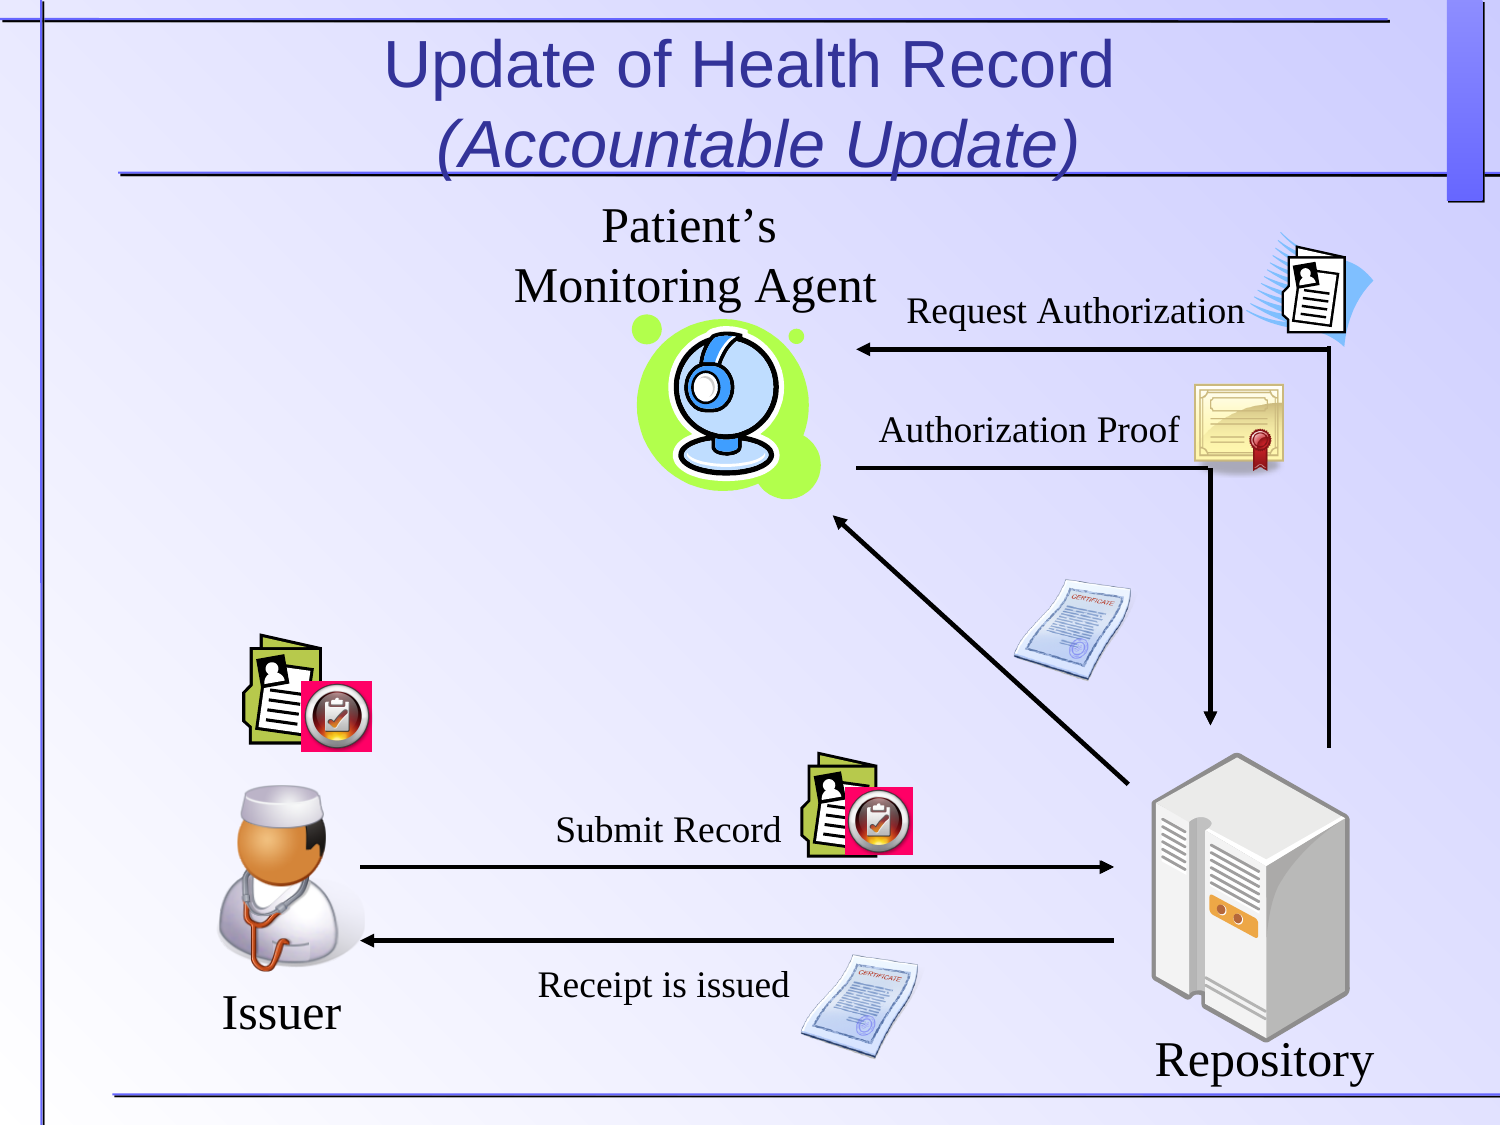

# Update of Health Record (Accountable Update)
Patient’s
Monitoring Agent
Request Authorization
Authorization Proof
Submit Record
Receipt is issued
Issuer
Repository